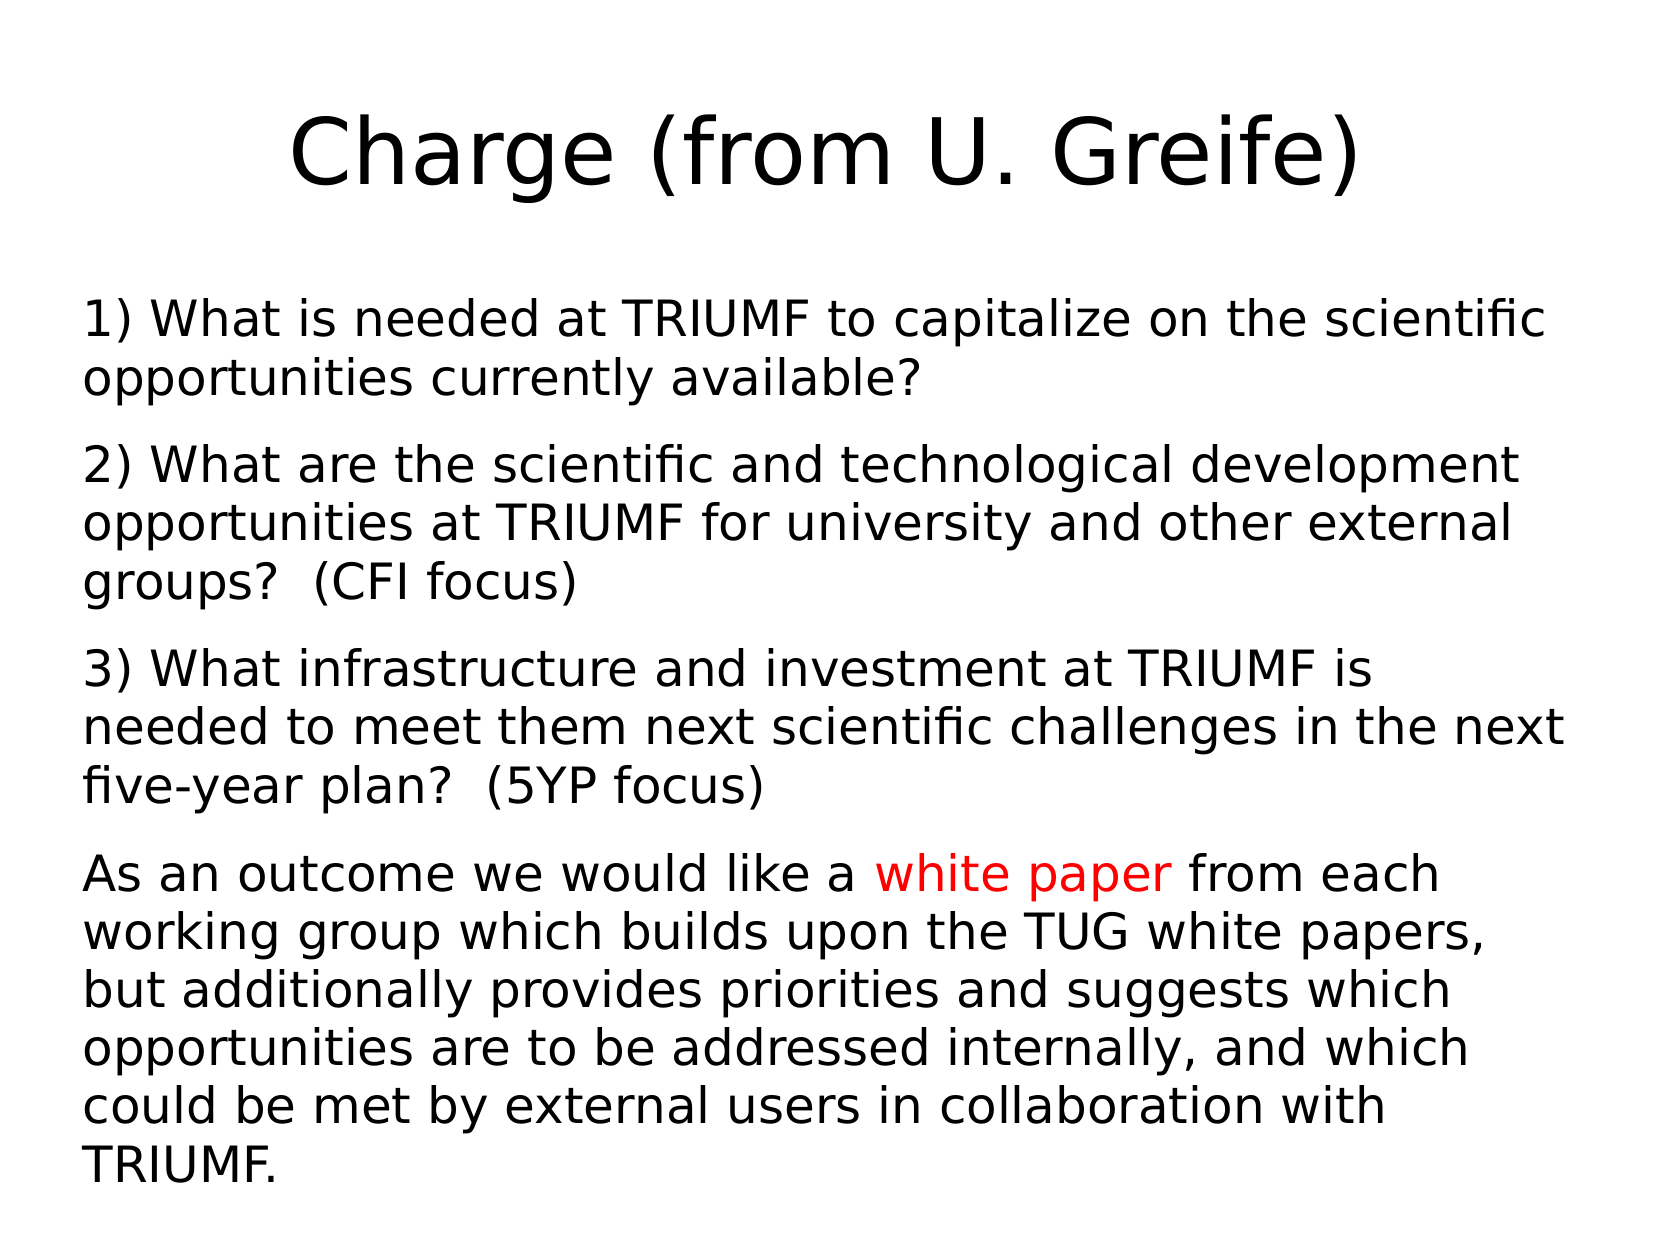

# Charge (from U. Greife)
1) What is needed at TRIUMF to capitalize on the scientific opportunities currently available?
2) What are the scientific and technological development opportunities at TRIUMF for university and other external groups? (CFI focus)
3) What infrastructure and investment at TRIUMF is needed to meet them next scientific challenges in the next five-year plan? (5YP focus)
As an outcome we would like a white paper from each working group which builds upon the TUG white papers, but additionally provides priorities and suggests which opportunities are to be addressed internally, and which could be met by external users in collaboration with TRIUMF.